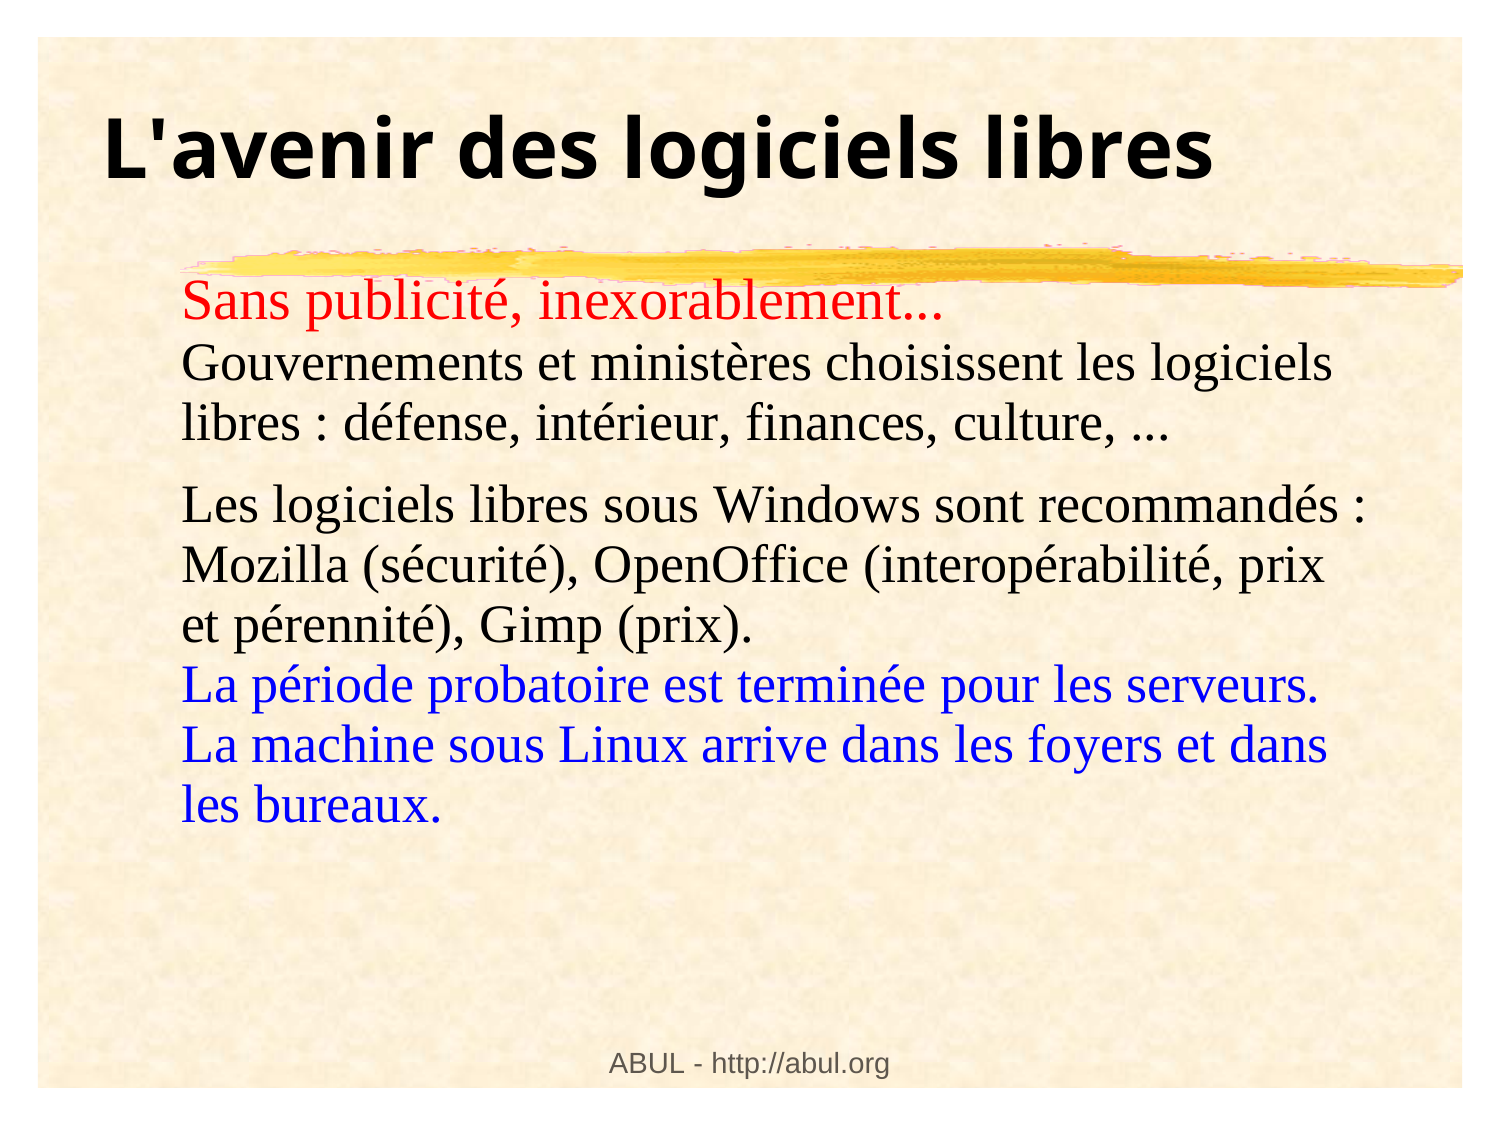

# L'avenir des logiciels libres
Sans publicité, inexorablement...
Gouvernements et ministères choisissent les logiciels libres : défense, intérieur, finances, culture, ...
Les logiciels libres sous Windows sont recommandés : Mozilla (sécurité), OpenOffice (interopérabilité, prix et pérennité), Gimp (prix).
La période probatoire est terminée pour les serveurs.
La machine sous Linux arrive dans les foyers et dans les bureaux.